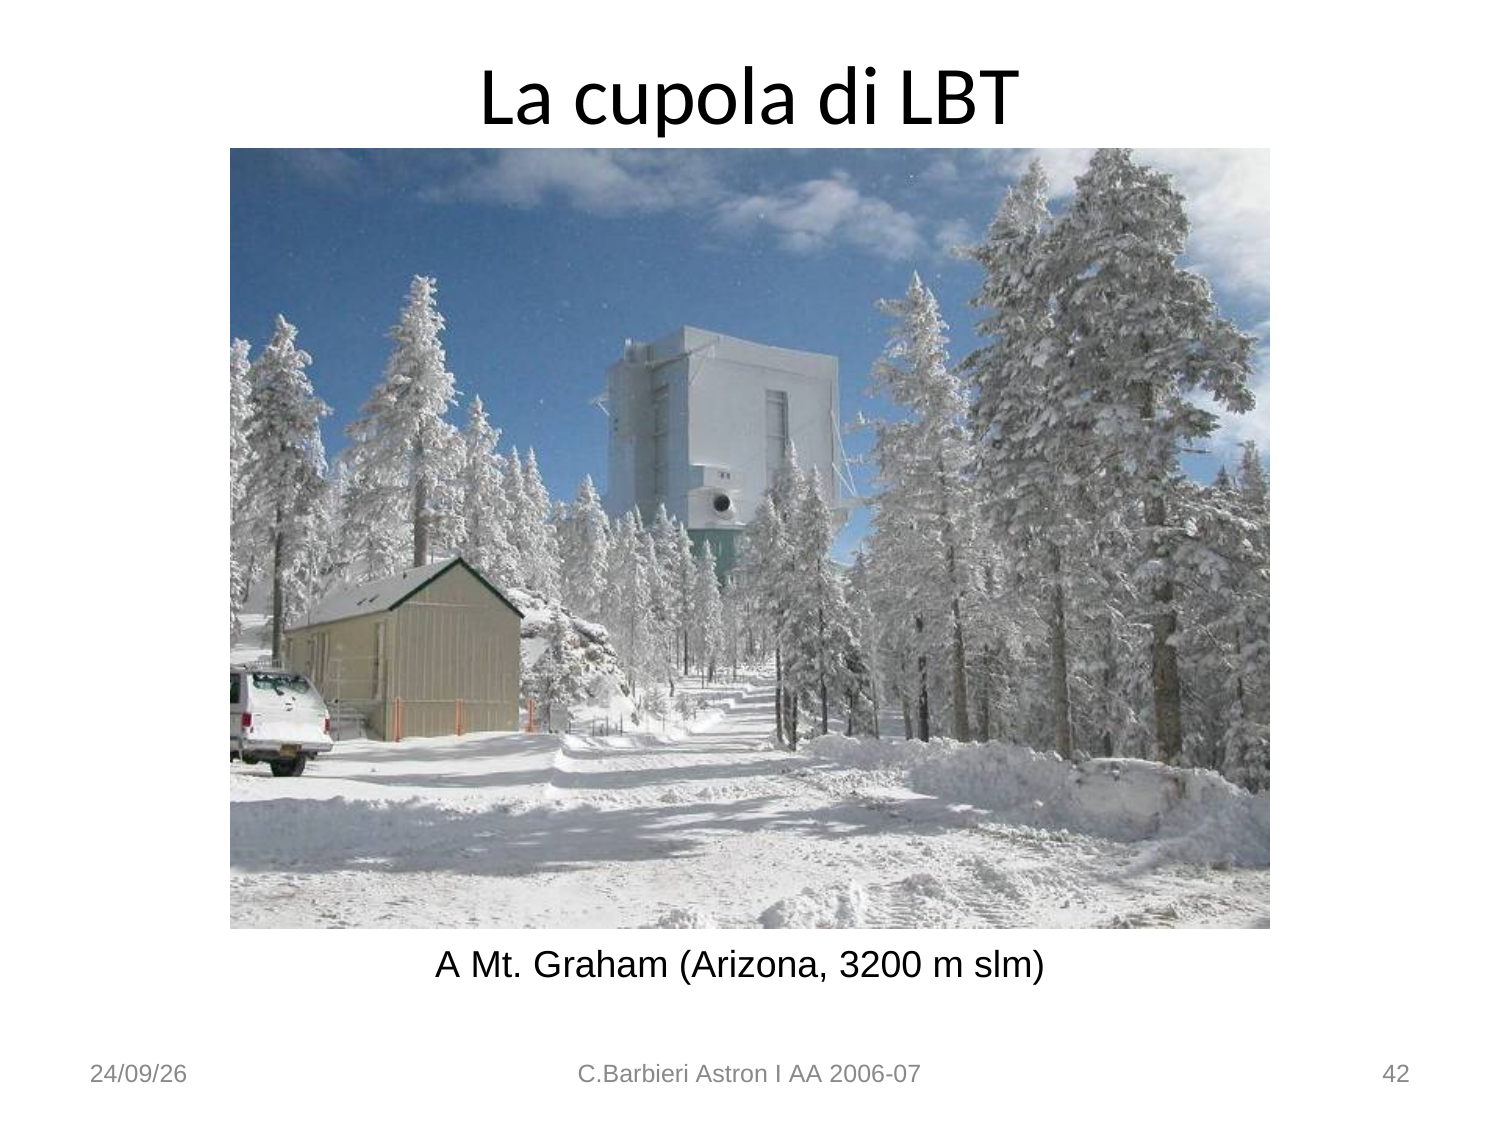

# La cupola di LBT
A Mt. Graham (Arizona, 3200 m slm)
C.Barbieri Astron I AA 2006-07